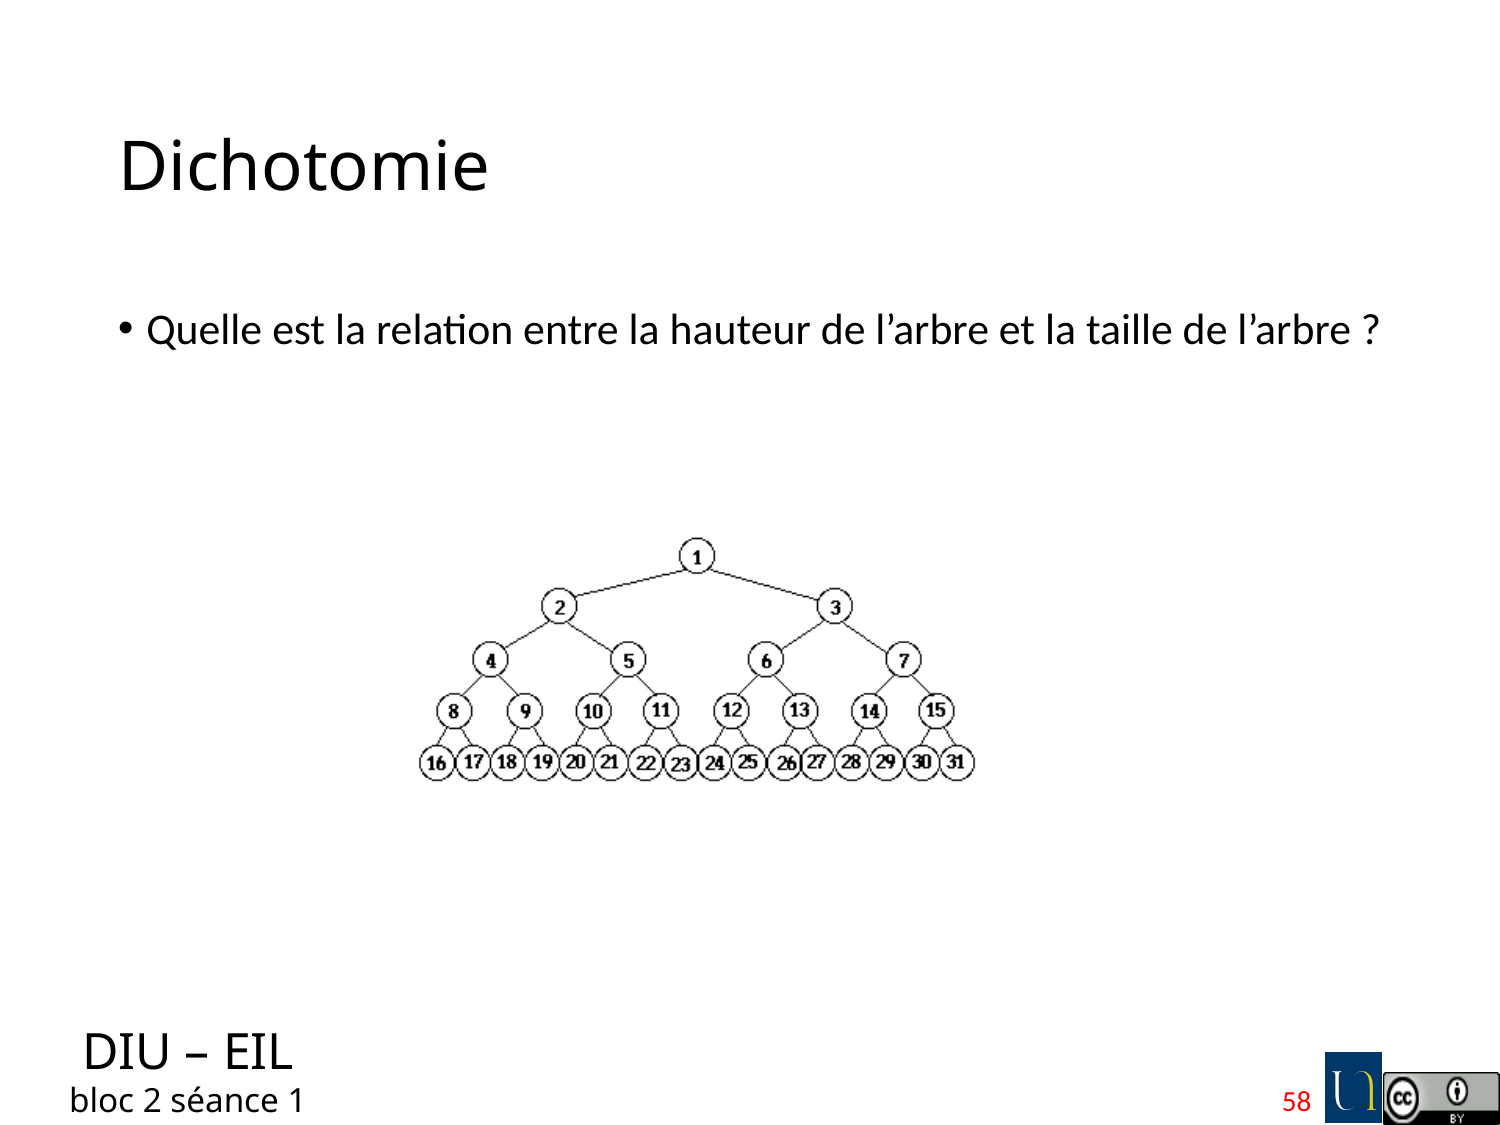

# Dichotomie
Quelle est la relation entre la hauteur de l’arbre et la taille de l’arbre ?